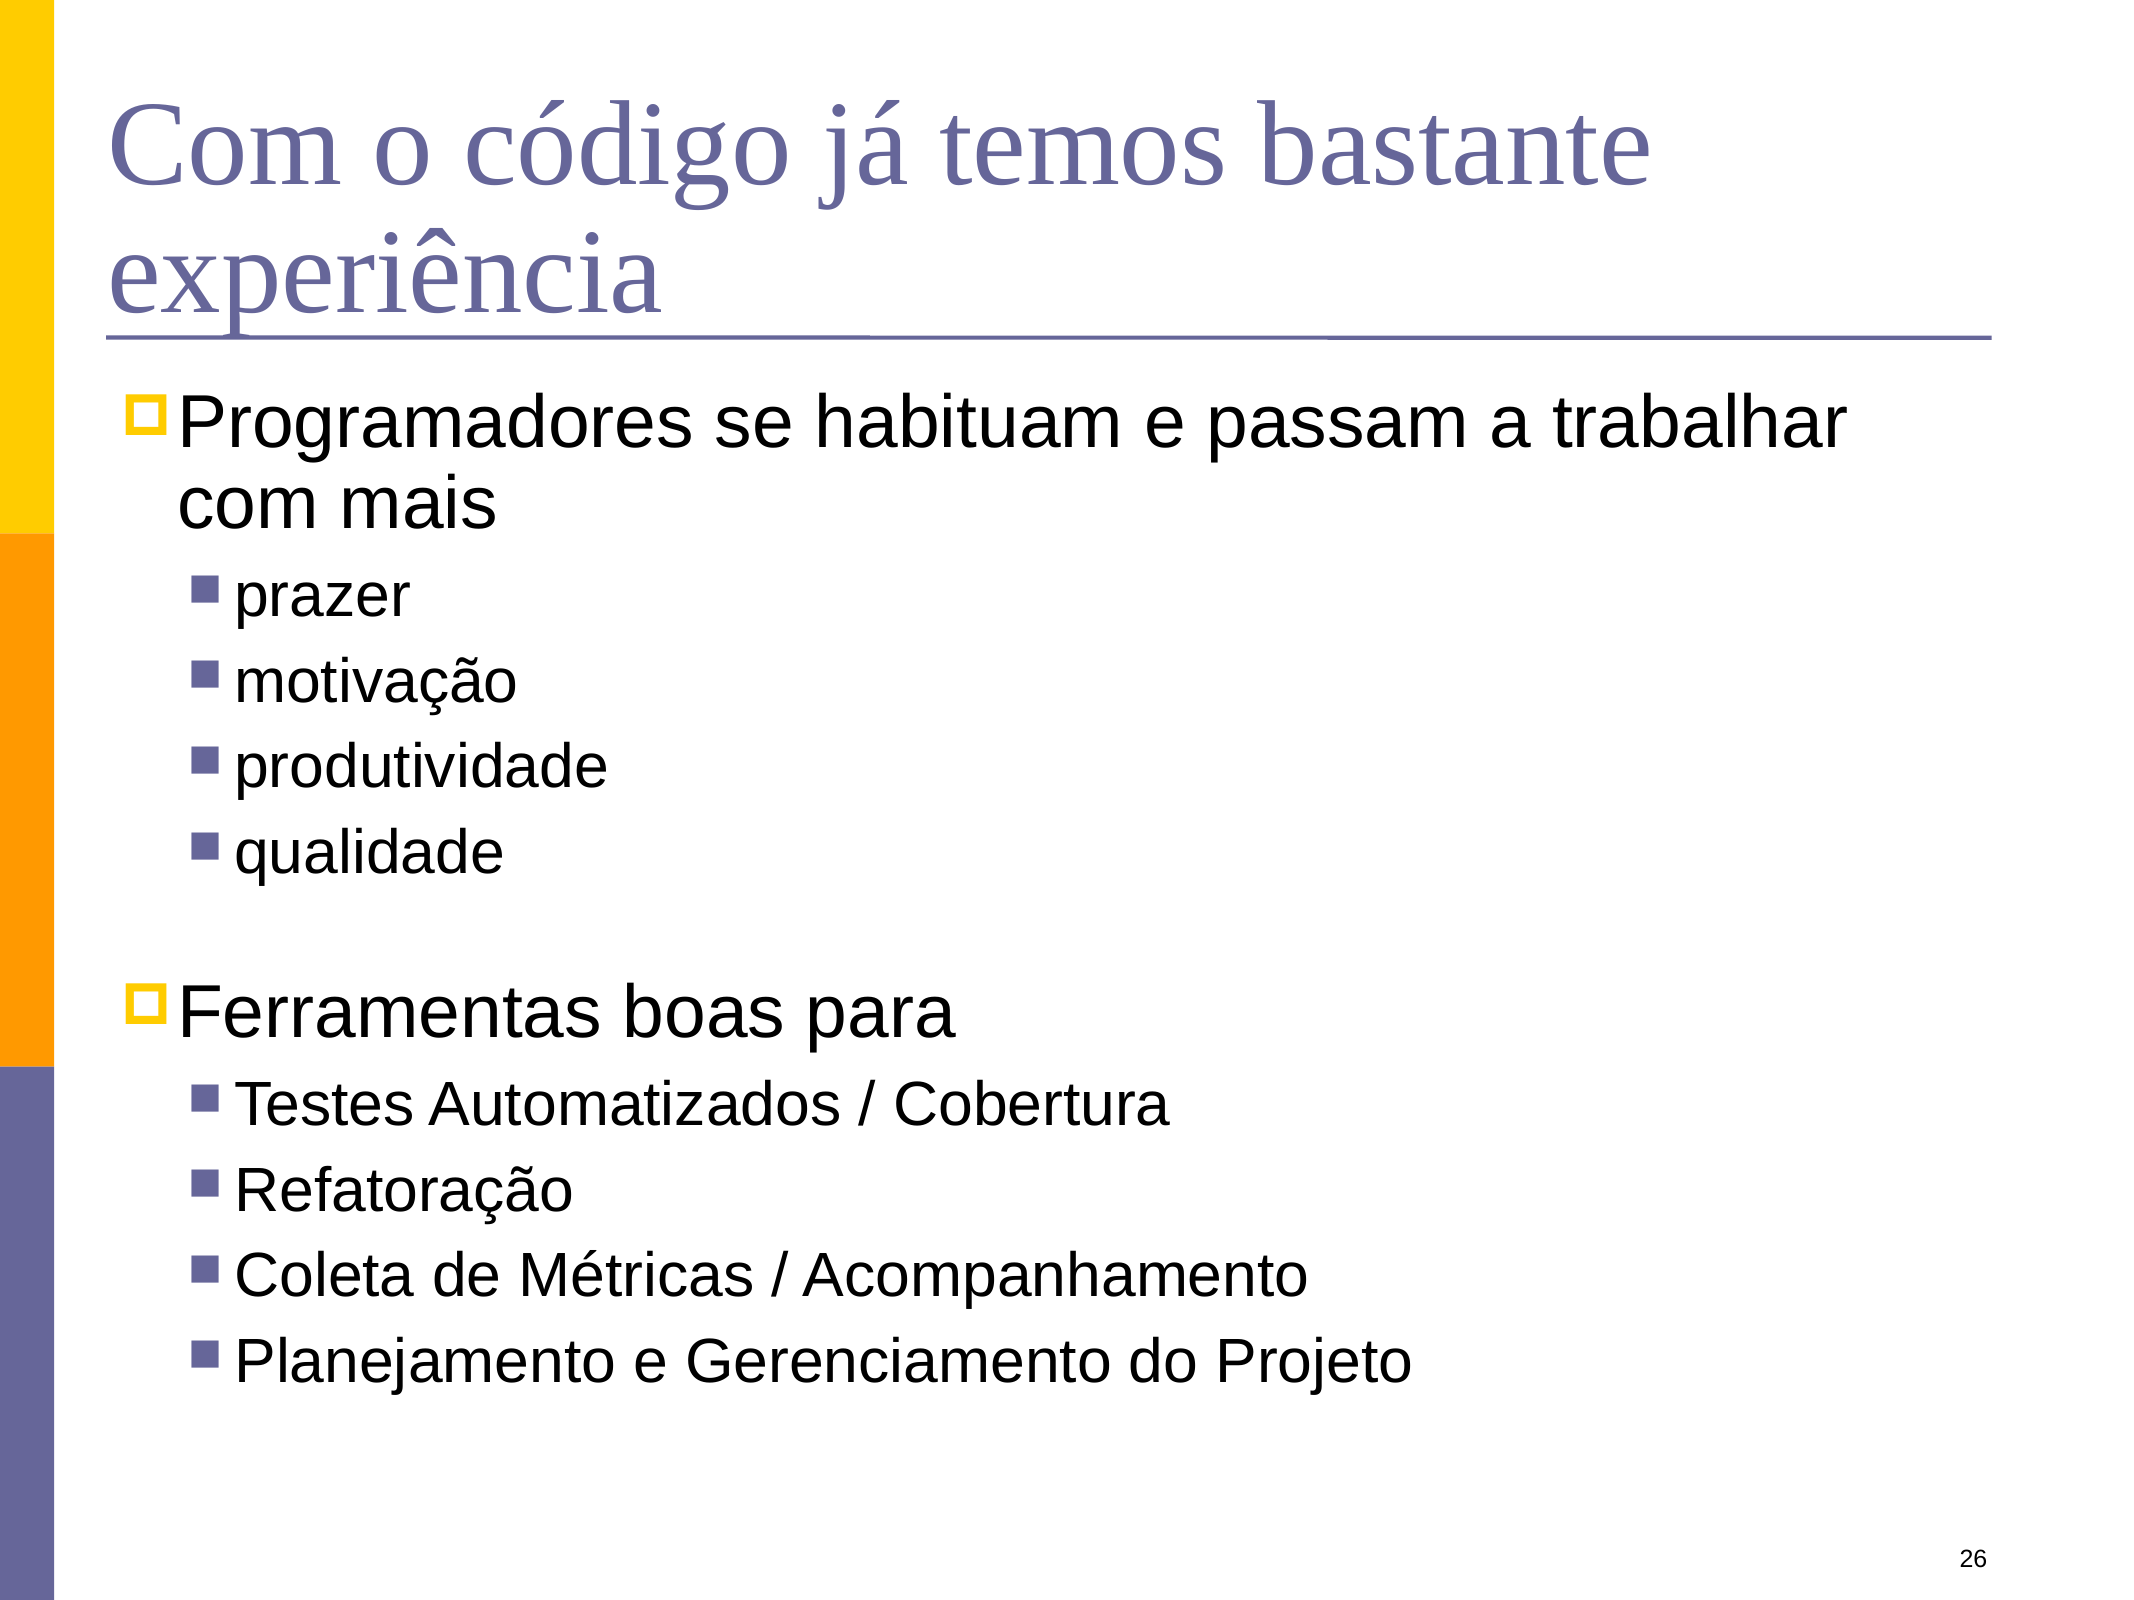

# Com o código já temos bastante experiência
Programadores se habituam e passam a trabalhar com mais
prazer
motivação
produtividade
qualidade
Ferramentas boas para
Testes Automatizados / Cobertura
Refatoração
Coleta de Métricas / Acompanhamento
Planejamento e Gerenciamento do Projeto
26